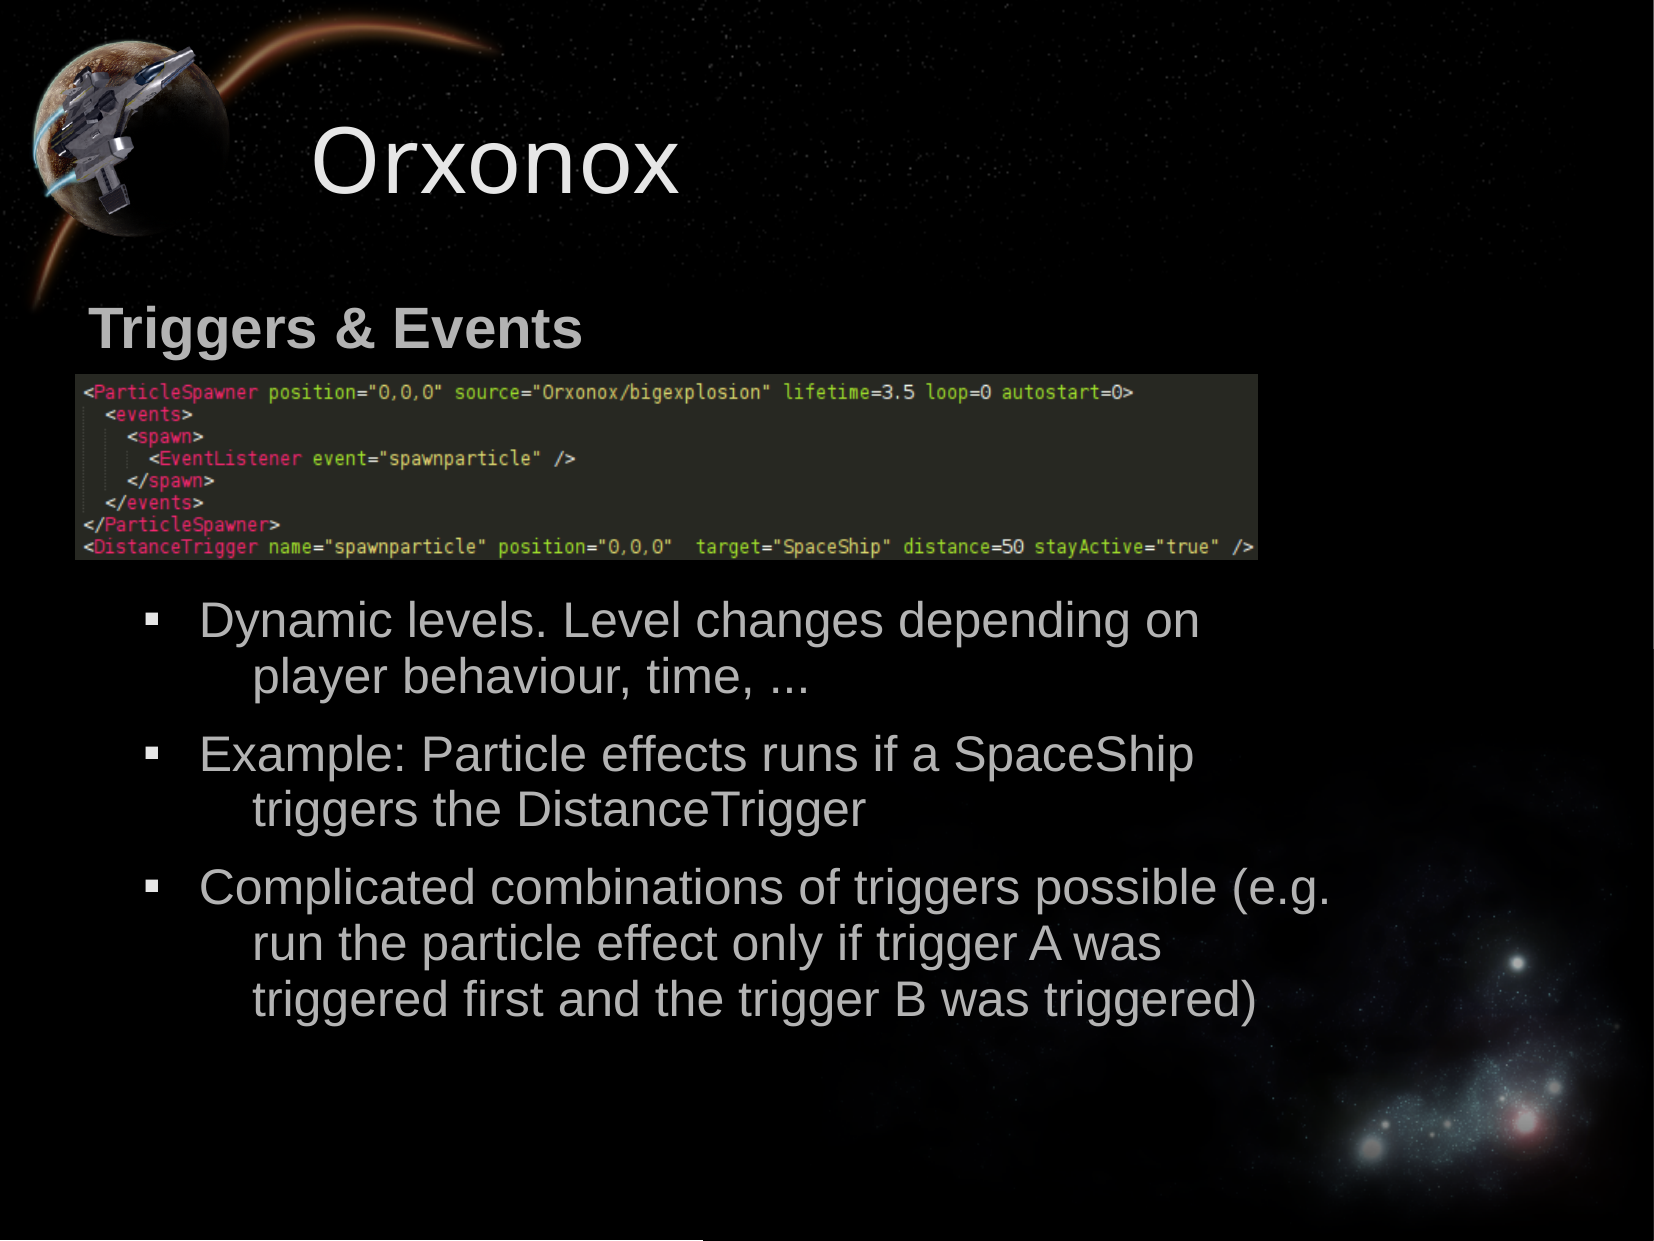

# Triggers & Events
Dynamic levels. Level changes depending on player behaviour, time, ...
Example: Particle effects runs if a SpaceShip triggers the DistanceTrigger
Complicated combinations of triggers possible (e.g. run the particle effect only if trigger A was triggered first and the trigger B was triggered)